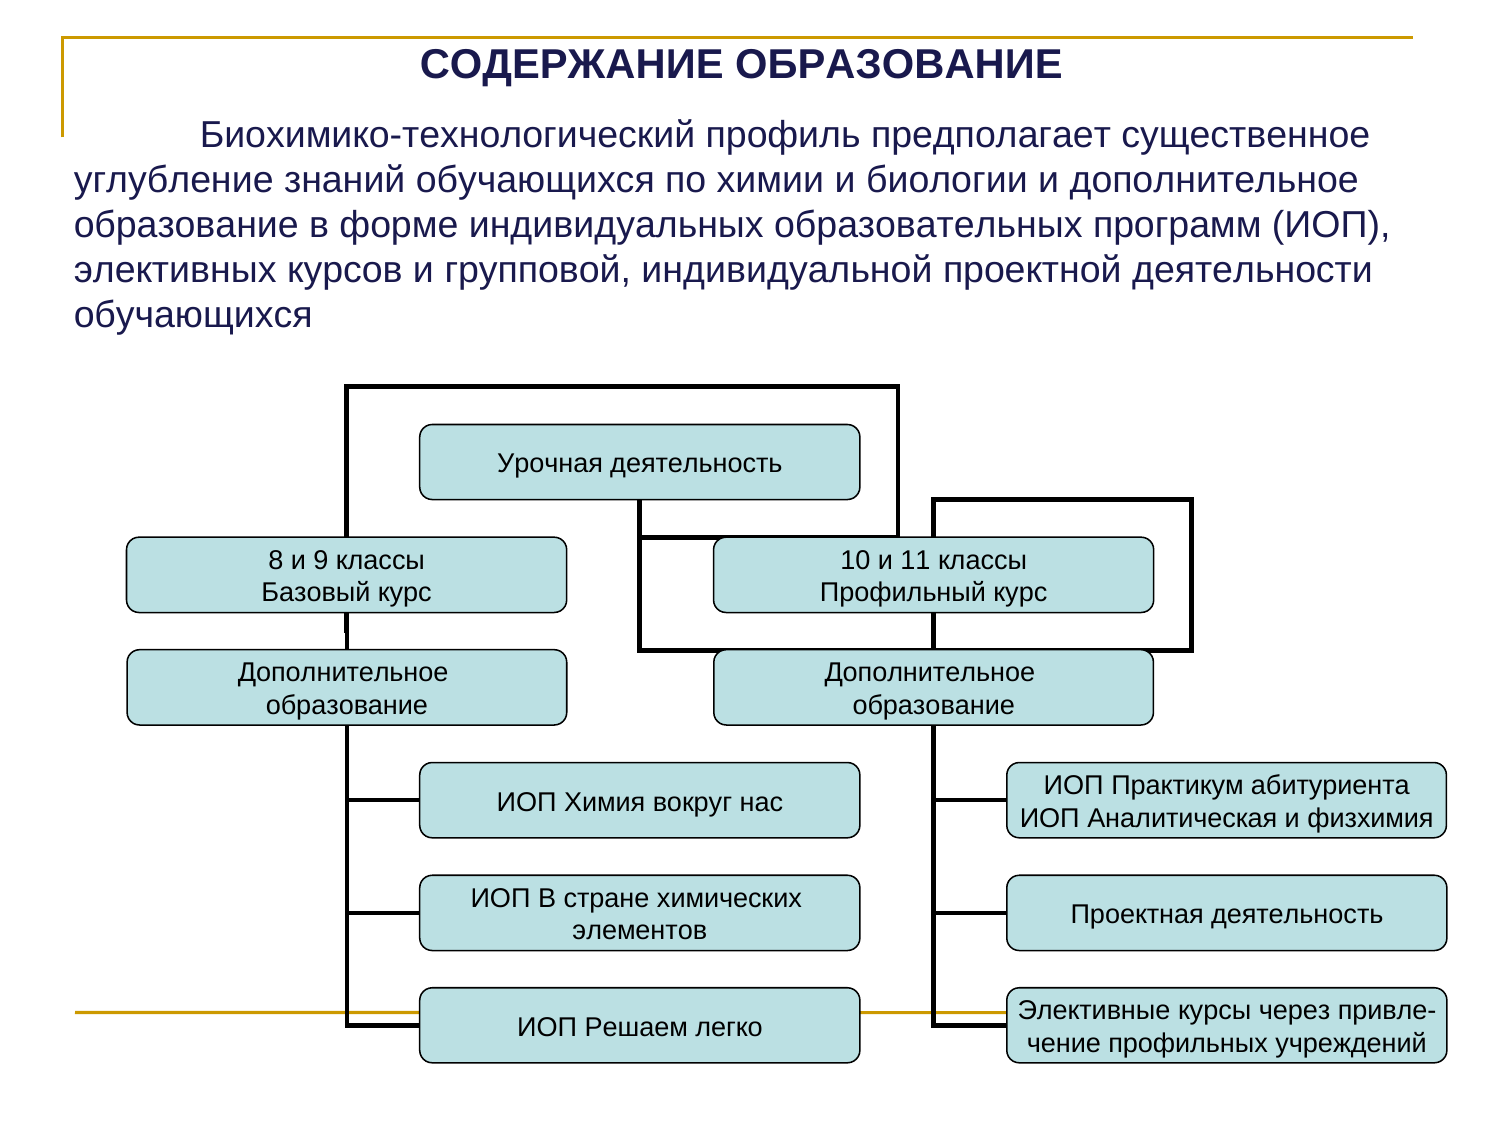

СОДЕРЖАНИЕ ОБРАЗОВАНИЕ
 Биохимико-технологический профиль предполагает существенное углубление знаний обучающихся по химии и биологии и дополнительное образование в форме индивидуальных образовательных программ (ИОП), элективных курсов и групповой, индивидуальной проектной деятельности обучающихся
Урочная деятельность
8 и 9 классы
Базовый курс
10 и 11 классы
Профильный курс
Дополнительное
образование
Дополнительное
образование
ИОП Химия вокруг нас
ИОП Практикум абитуриента
ИОП Аналитическая и физхимия
ИОП В стране химических
элементов
Проектная деятельность
ИОП Решаем легко
Элективные курсы через привле-чение профильных учреждений